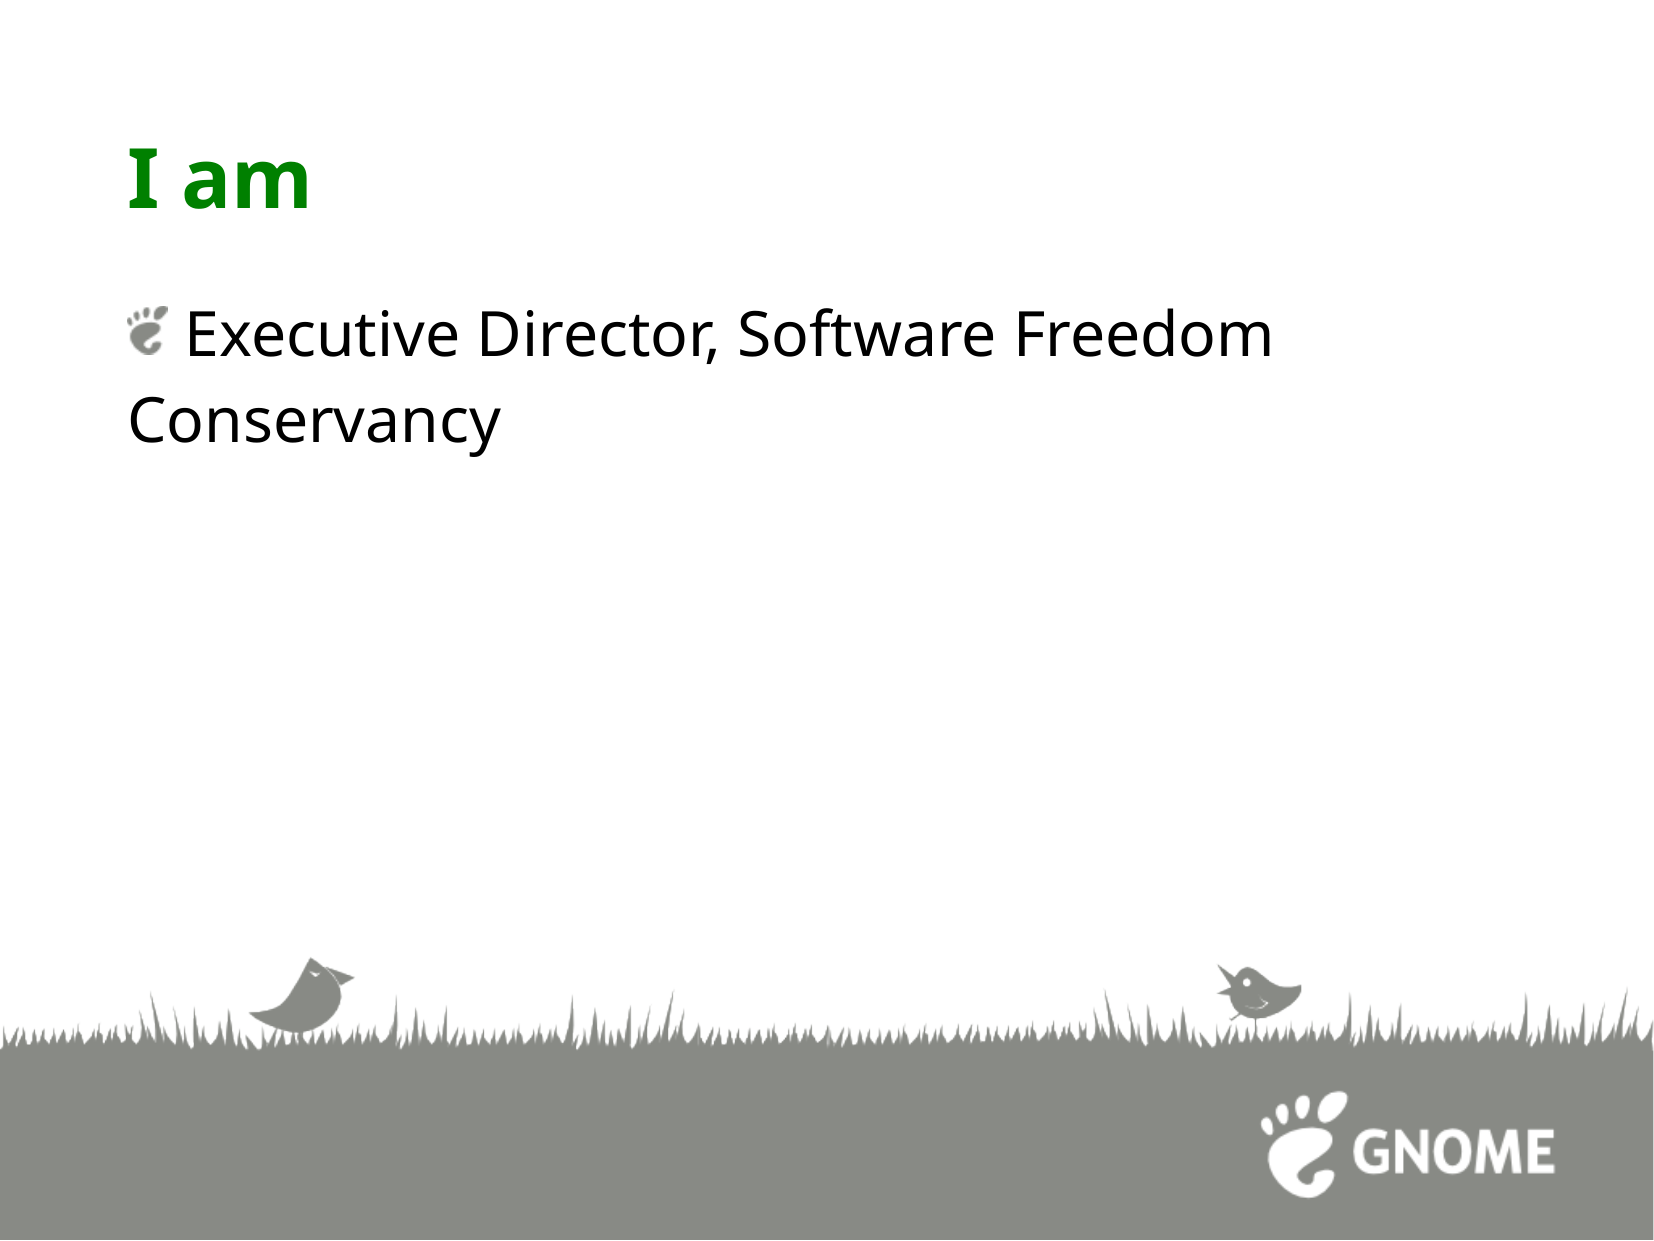

I am
 Executive Director, Software Freedom Conservancy